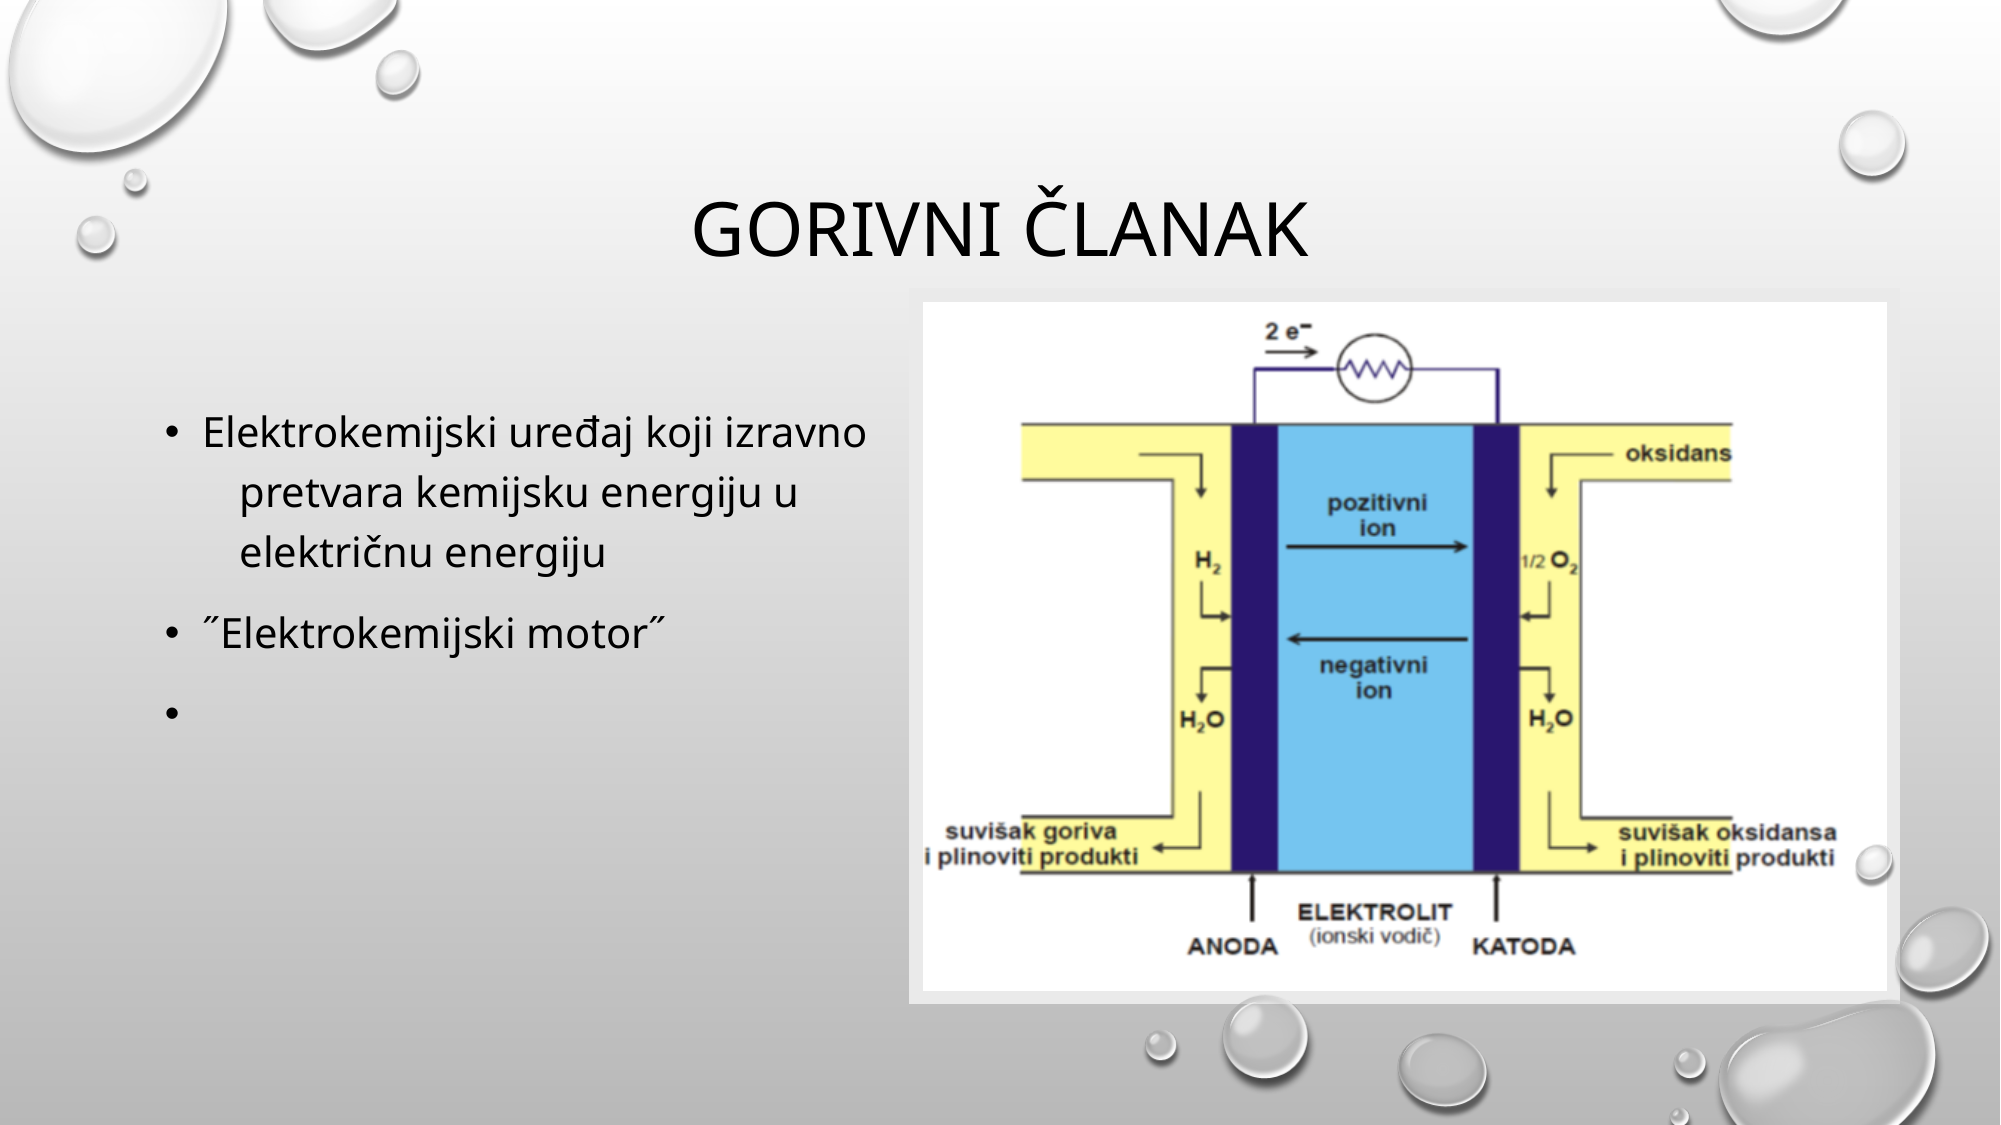

# GORIVNI ČLANAK
Elektrokemijski uređaj koji izravno pretvara kemijsku energiju u električnu energiju
˝Elektrokemijski motor˝